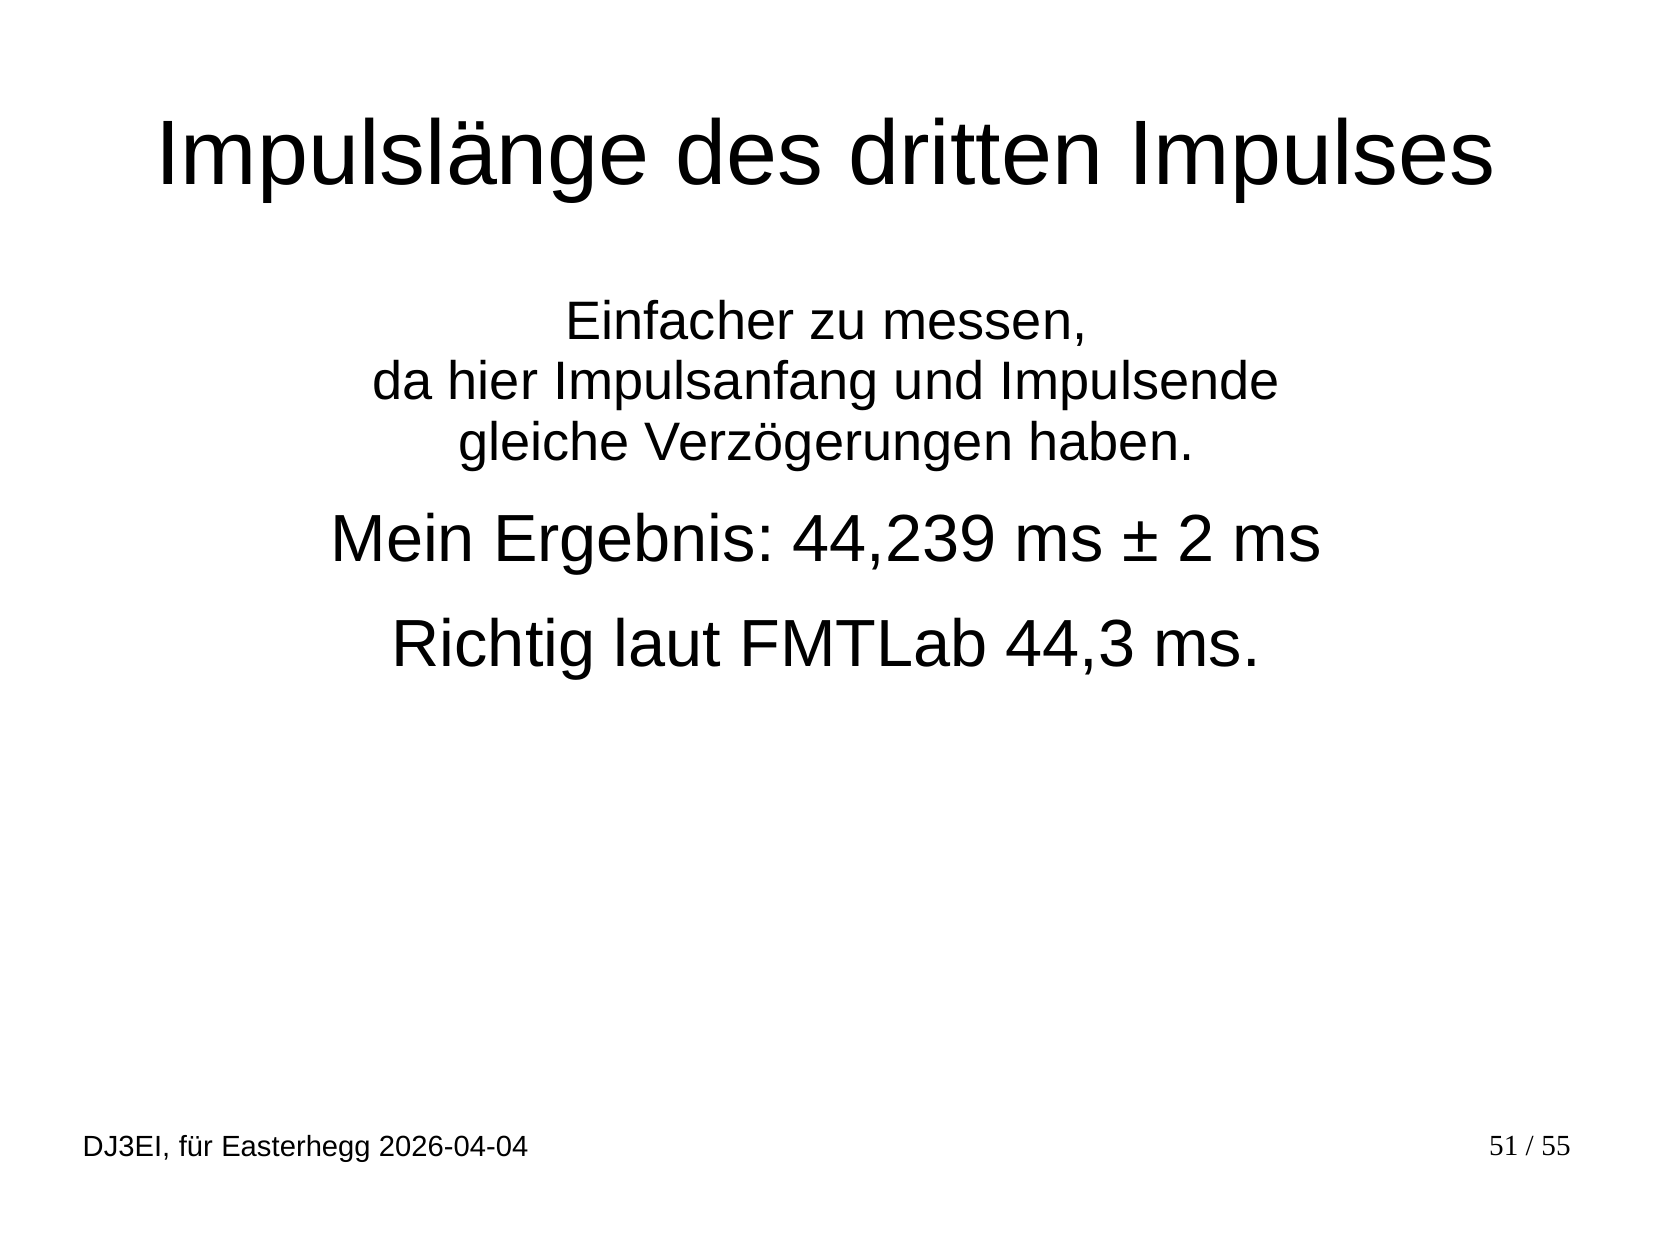

# Impulslänge des dritten Impulses
Einfacher zu messen,
da hier Impulsanfang und Impulsende
gleiche Verzögerungen haben.
Mein Ergebnis: 44,239 ms ± 2 ms
Richtig laut FMTLab 44,3 ms.
51